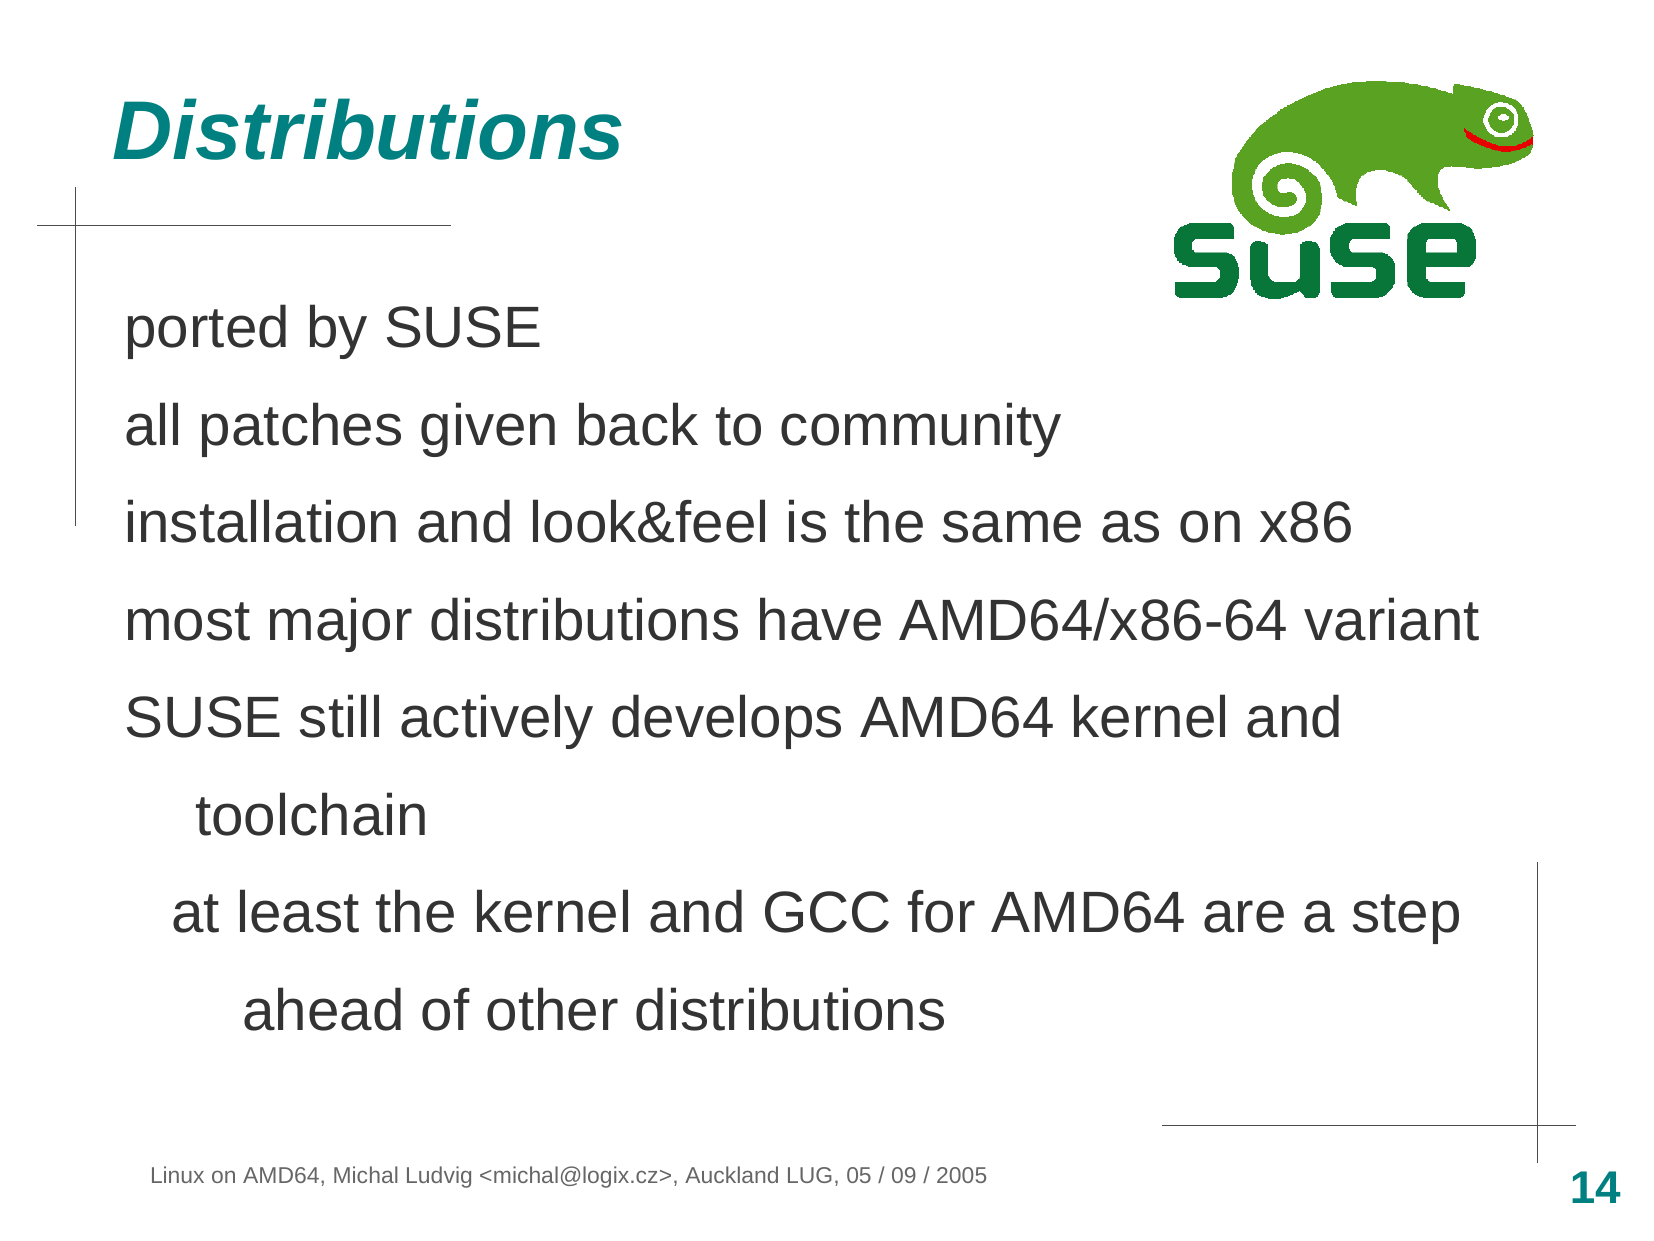

# Distributions
ported by SUSE
all patches given back to community
installation and look&feel is the same as on x86
most major distributions have AMD64/x86-64 variant
SUSE still actively develops AMD64 kernel and toolchain
at least the kernel and GCC for AMD64 are a step ahead of other distributions